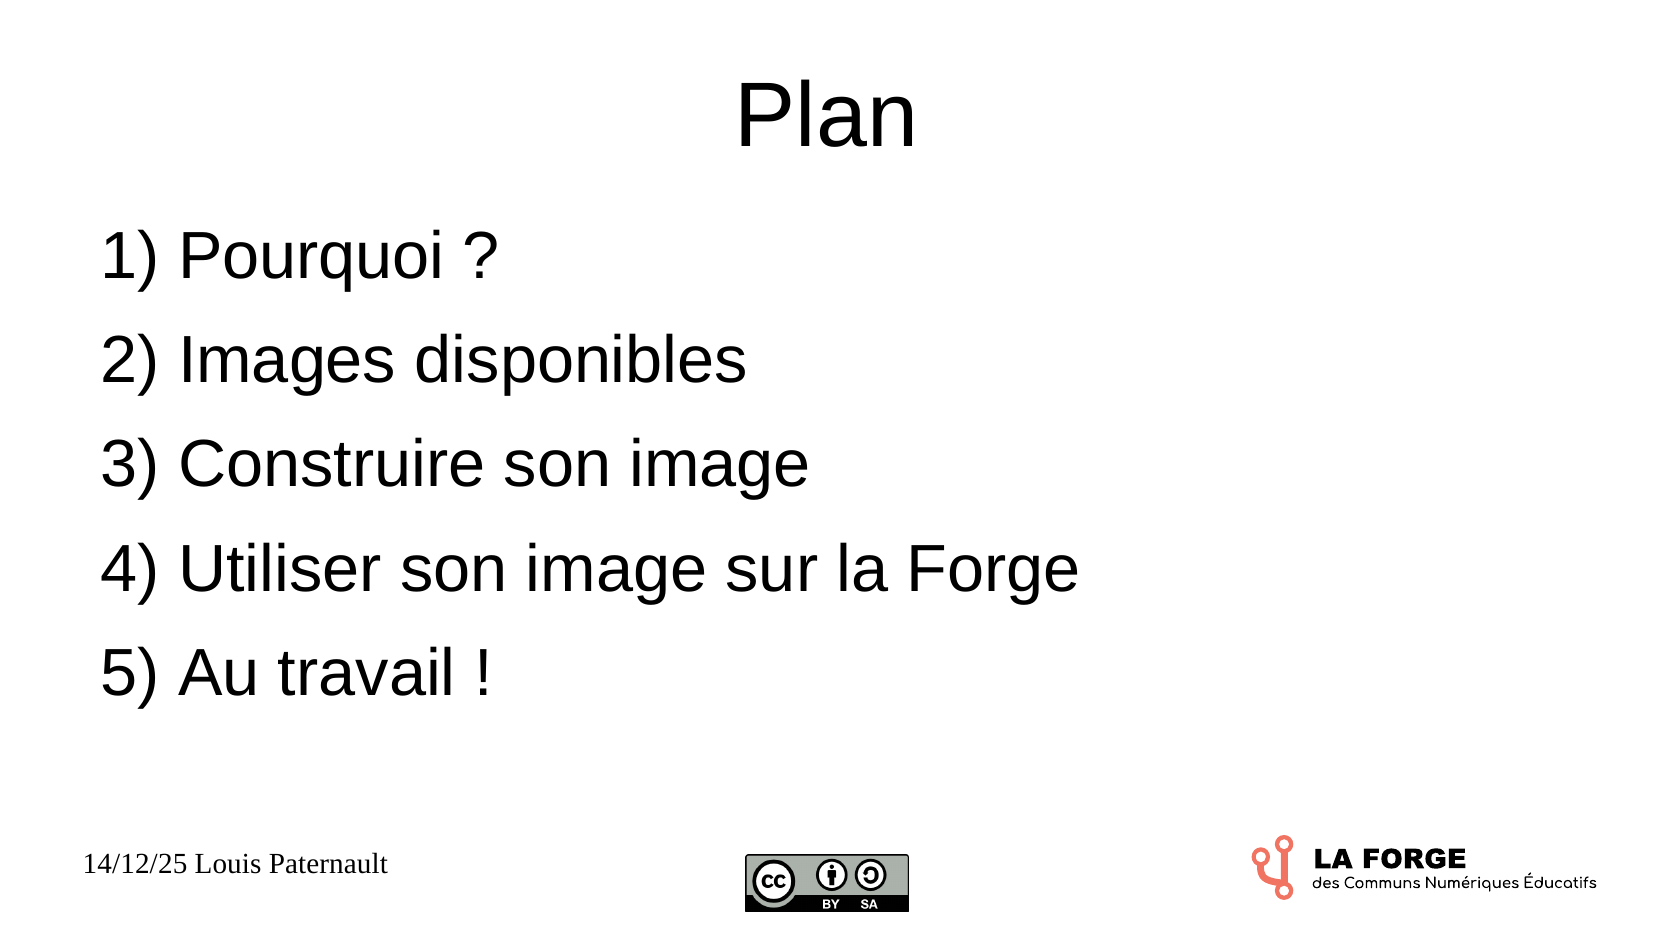

# Plan
 Pourquoi ?
 Images disponibles
 Construire son image
 Utiliser son image sur la Forge
 Au travail !